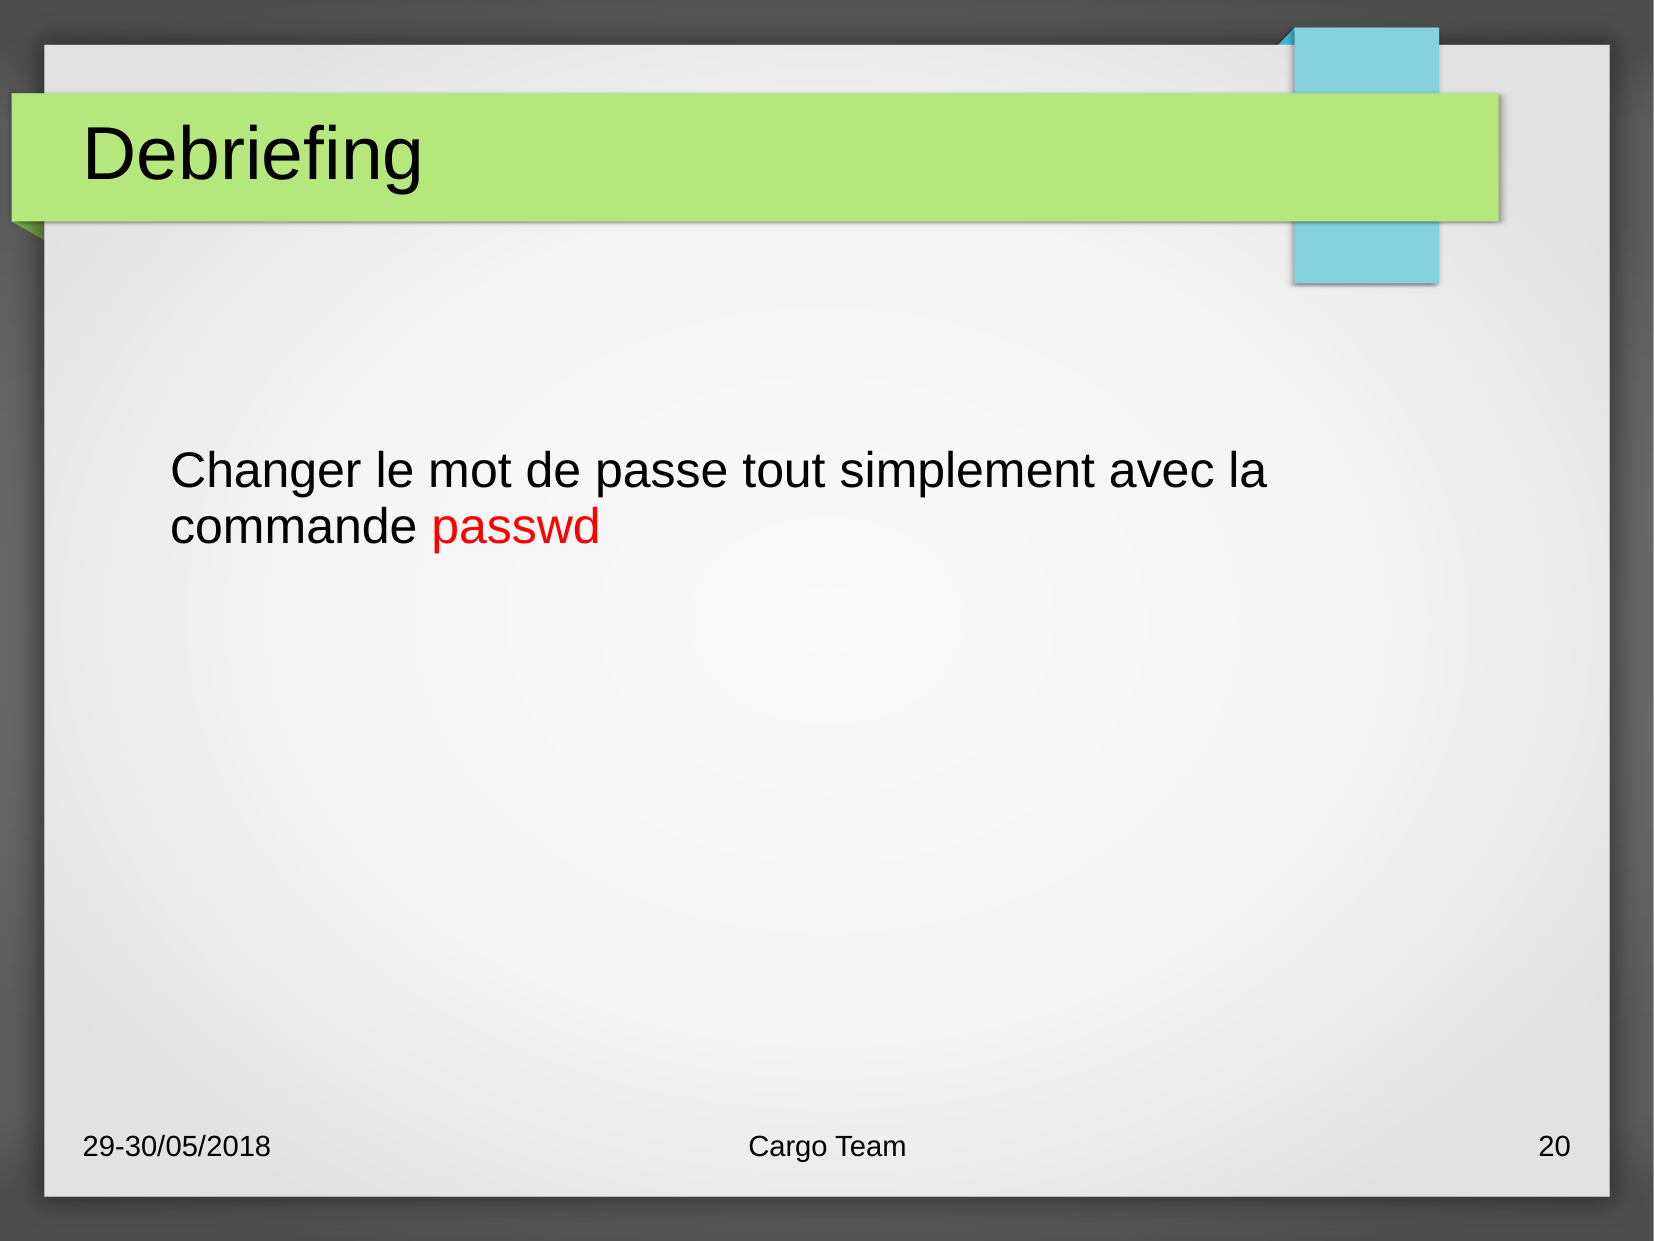

# Debriefing
Changer le mot de passe tout simplement avec la commande passwd
29-30/05/2018
Cargo Team
20